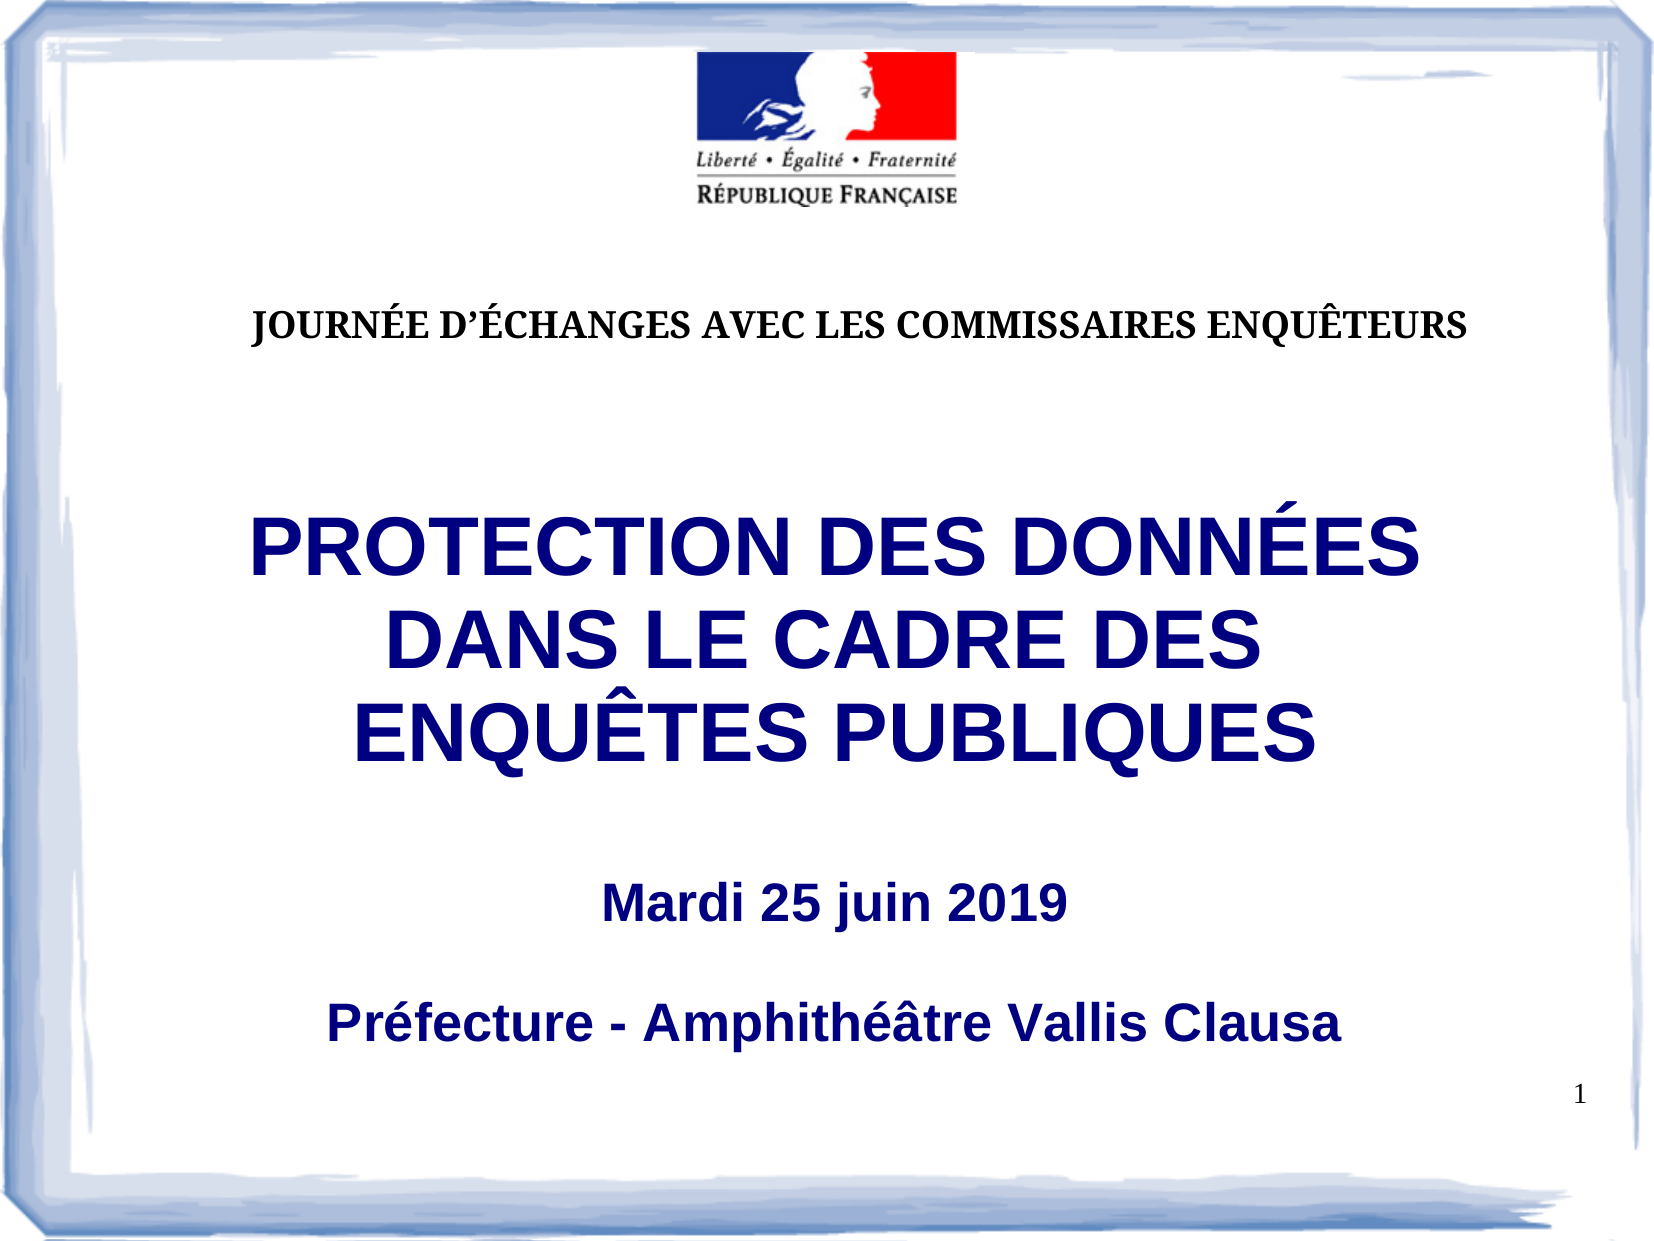

JOURNÉE D’ÉCHANGES AVEC LES COMMISSAIRES ENQUÊTEURS
PROTECTION DES DONNÉES DANS LE CADRE DES
ENQUÊTES PUBLIQUES
Mardi 25 juin 2019
Préfecture - Amphithéâtre Vallis Clausa
1